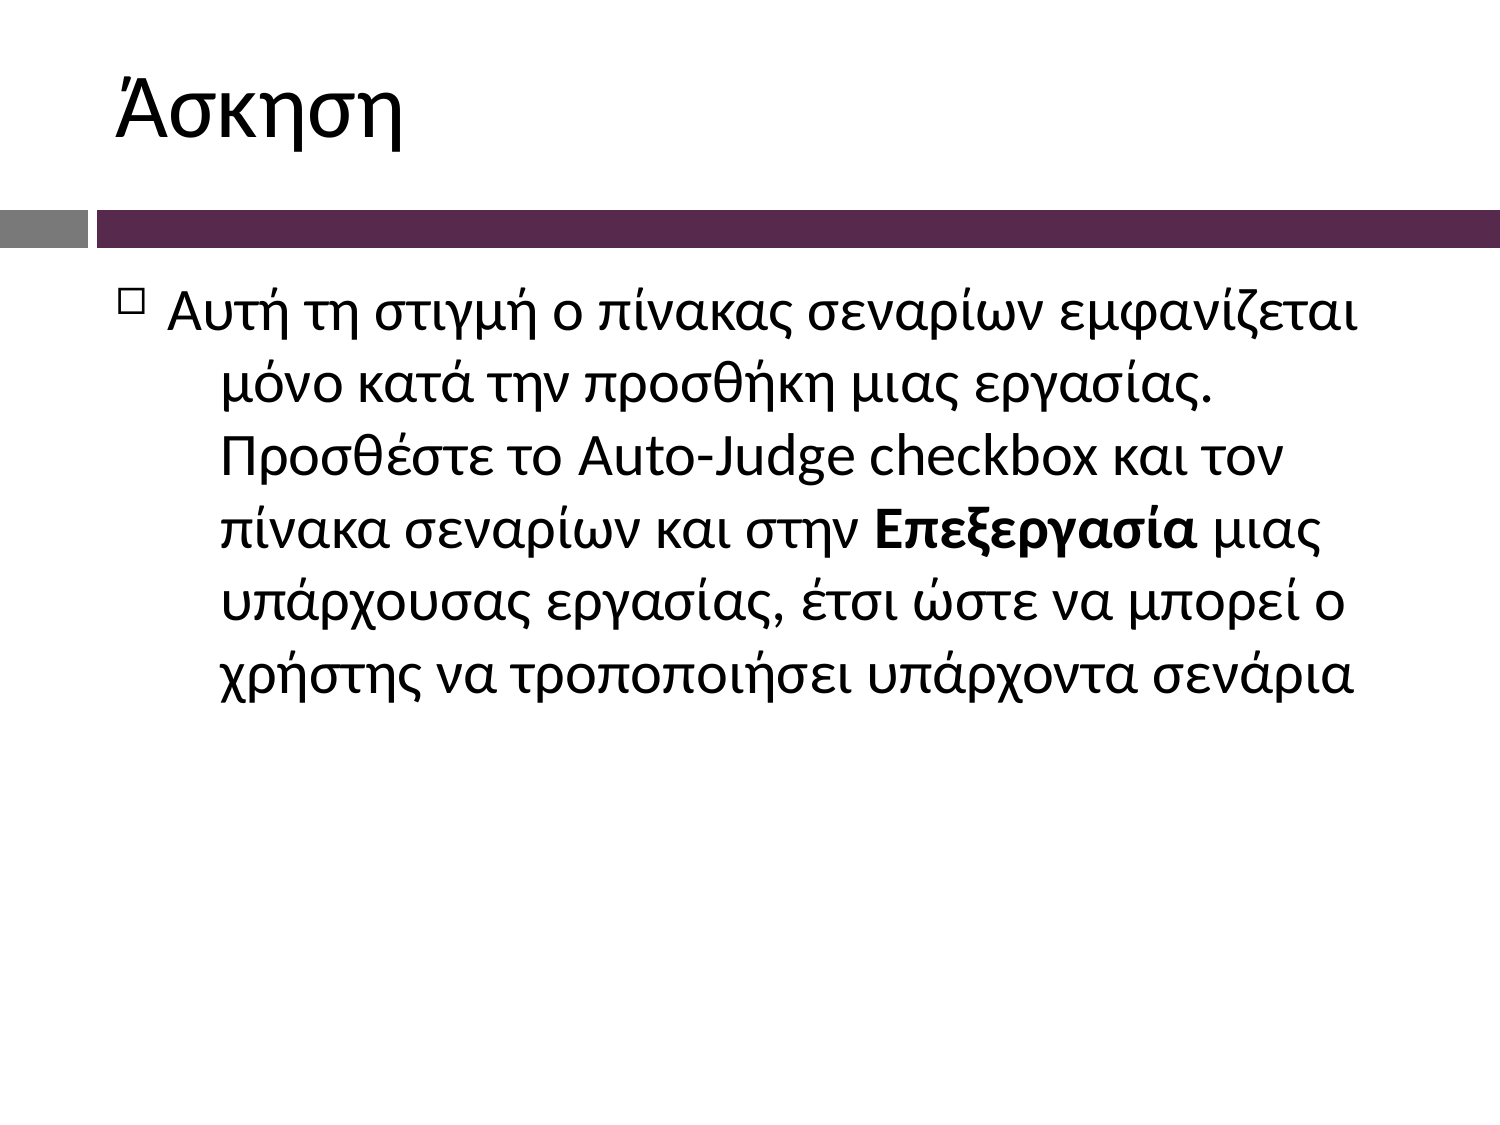

# Άσκηση
Αυτή τη στιγμή ο πίνακας σεναρίων εμφανίζεται μόνο κατά την προσθήκη μιας εργασίας. Προσθέστε το Auto-Judge checkbox και τον πίνακα σεναρίων και στην Επεξεργασία μιας υπάρχουσας εργασίας, έτσι ώστε να μπορεί ο χρήστης να τροποποιήσει υπάρχοντα σενάρια